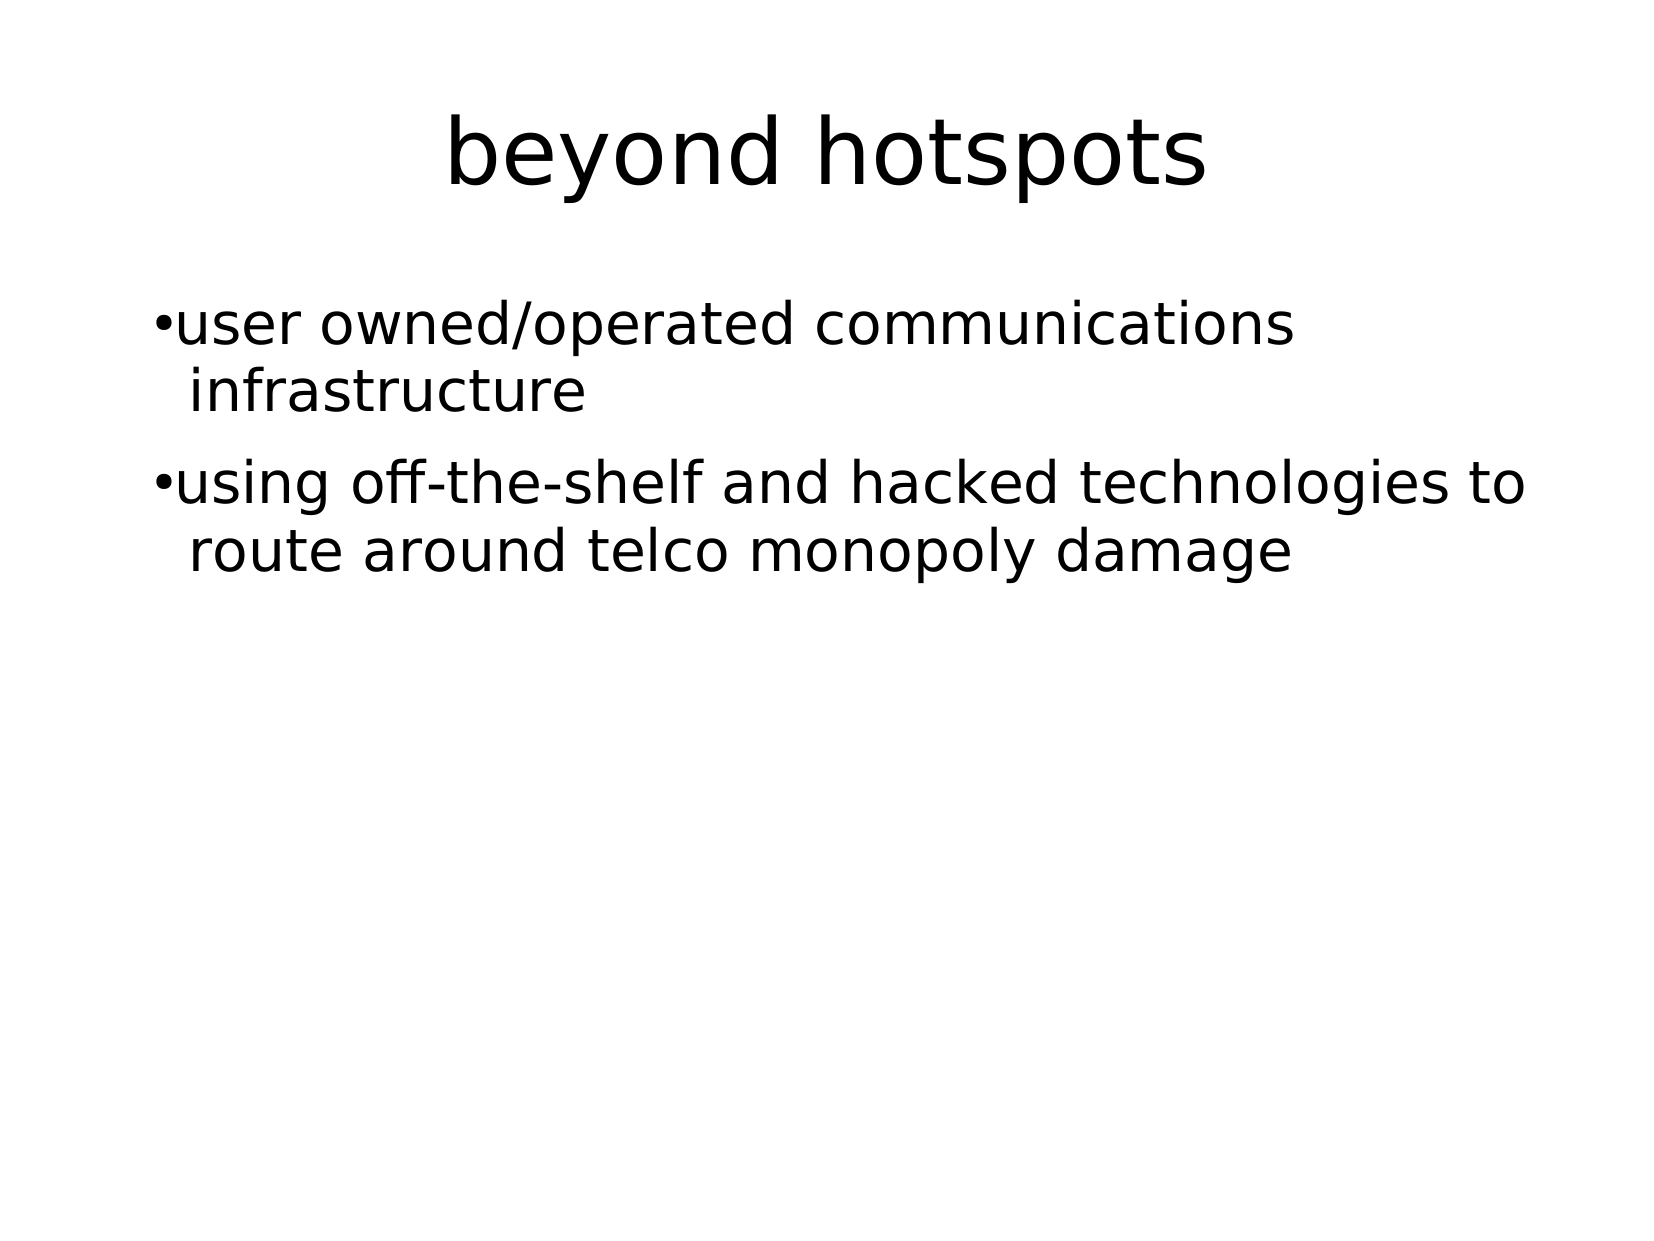

# beyond hotspots
user owned/operated communications infrastructure
using off-the-shelf and hacked technologies to route around telco monopoly damage